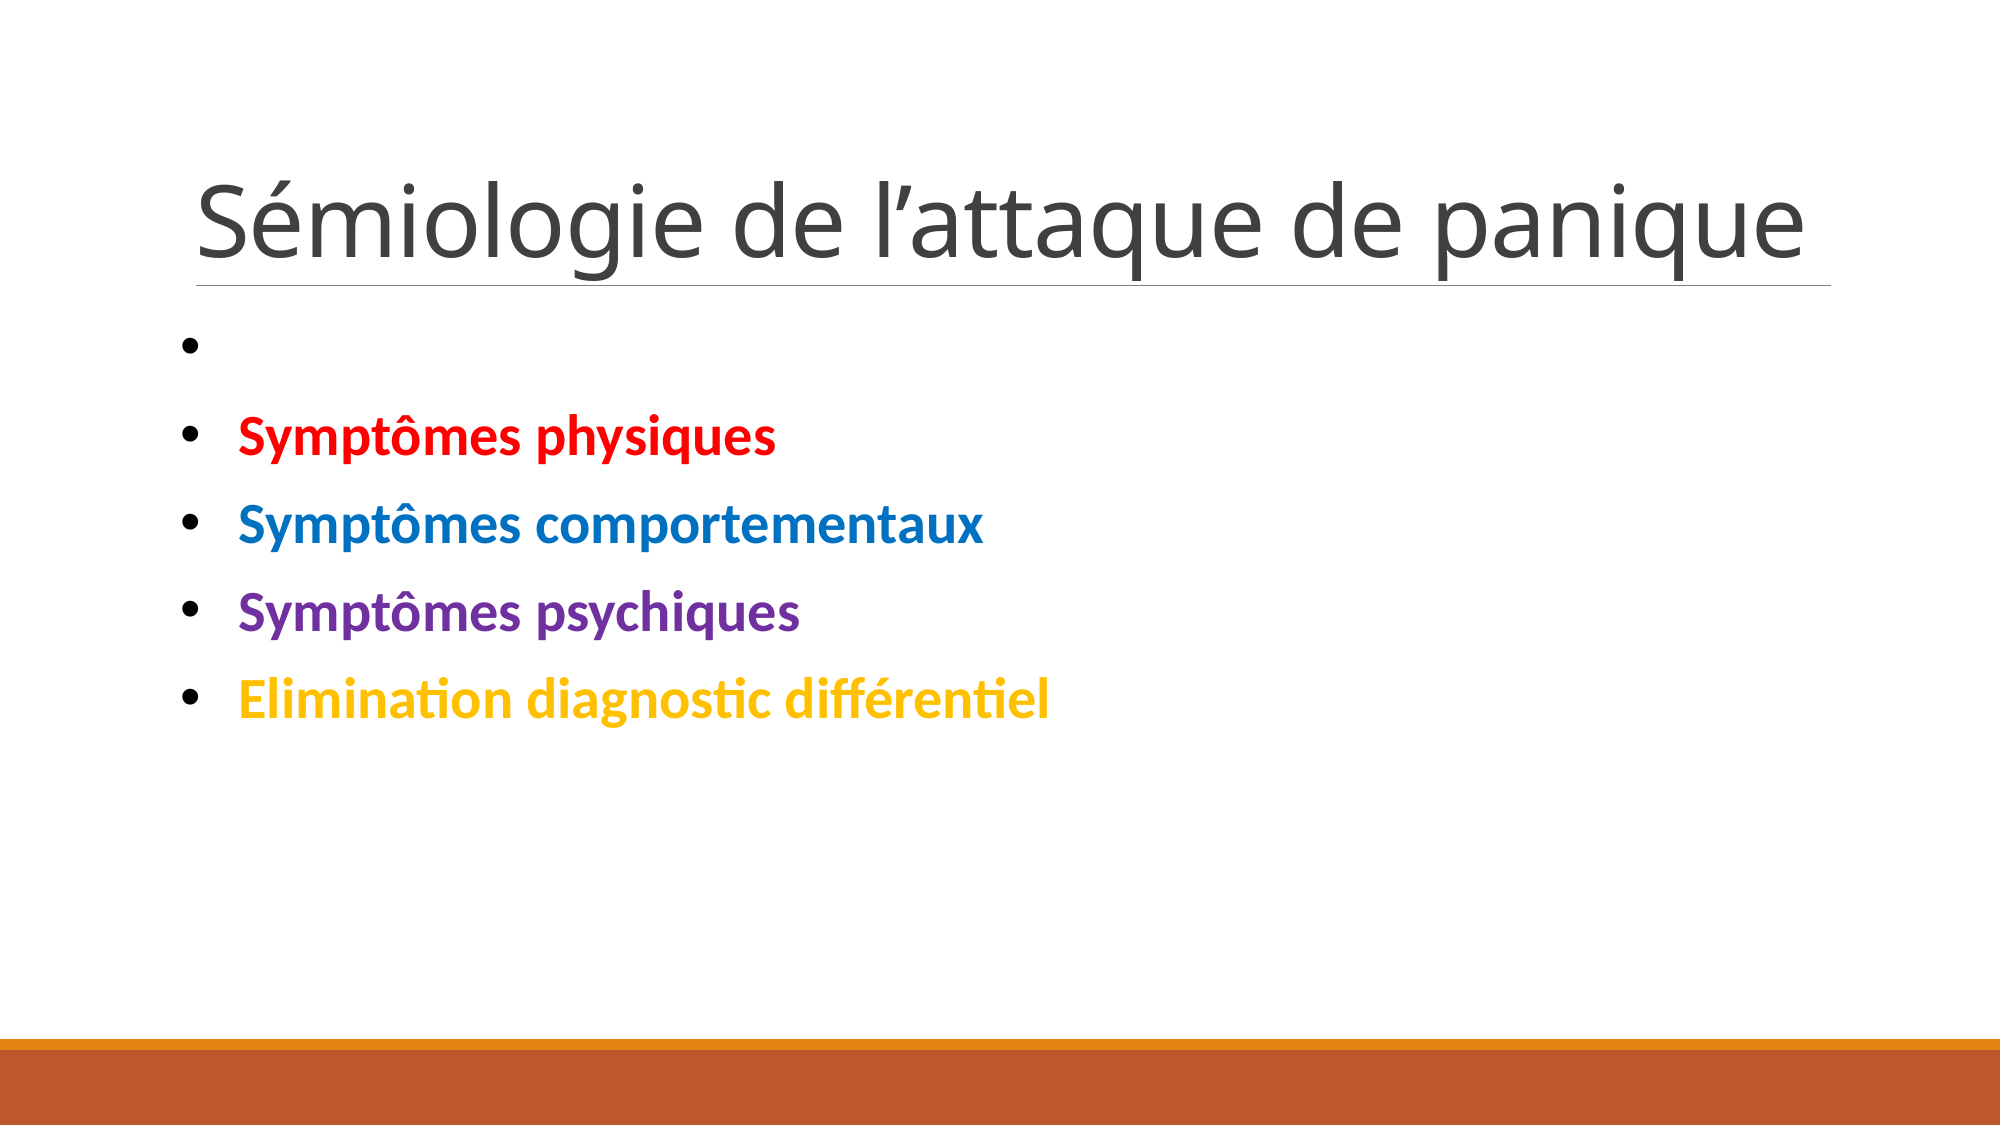

# Sémiologie de l’attaque de panique
Symptômes physiques
Symptômes comportementaux
Symptômes psychiques
Elimination diagnostic différentiel